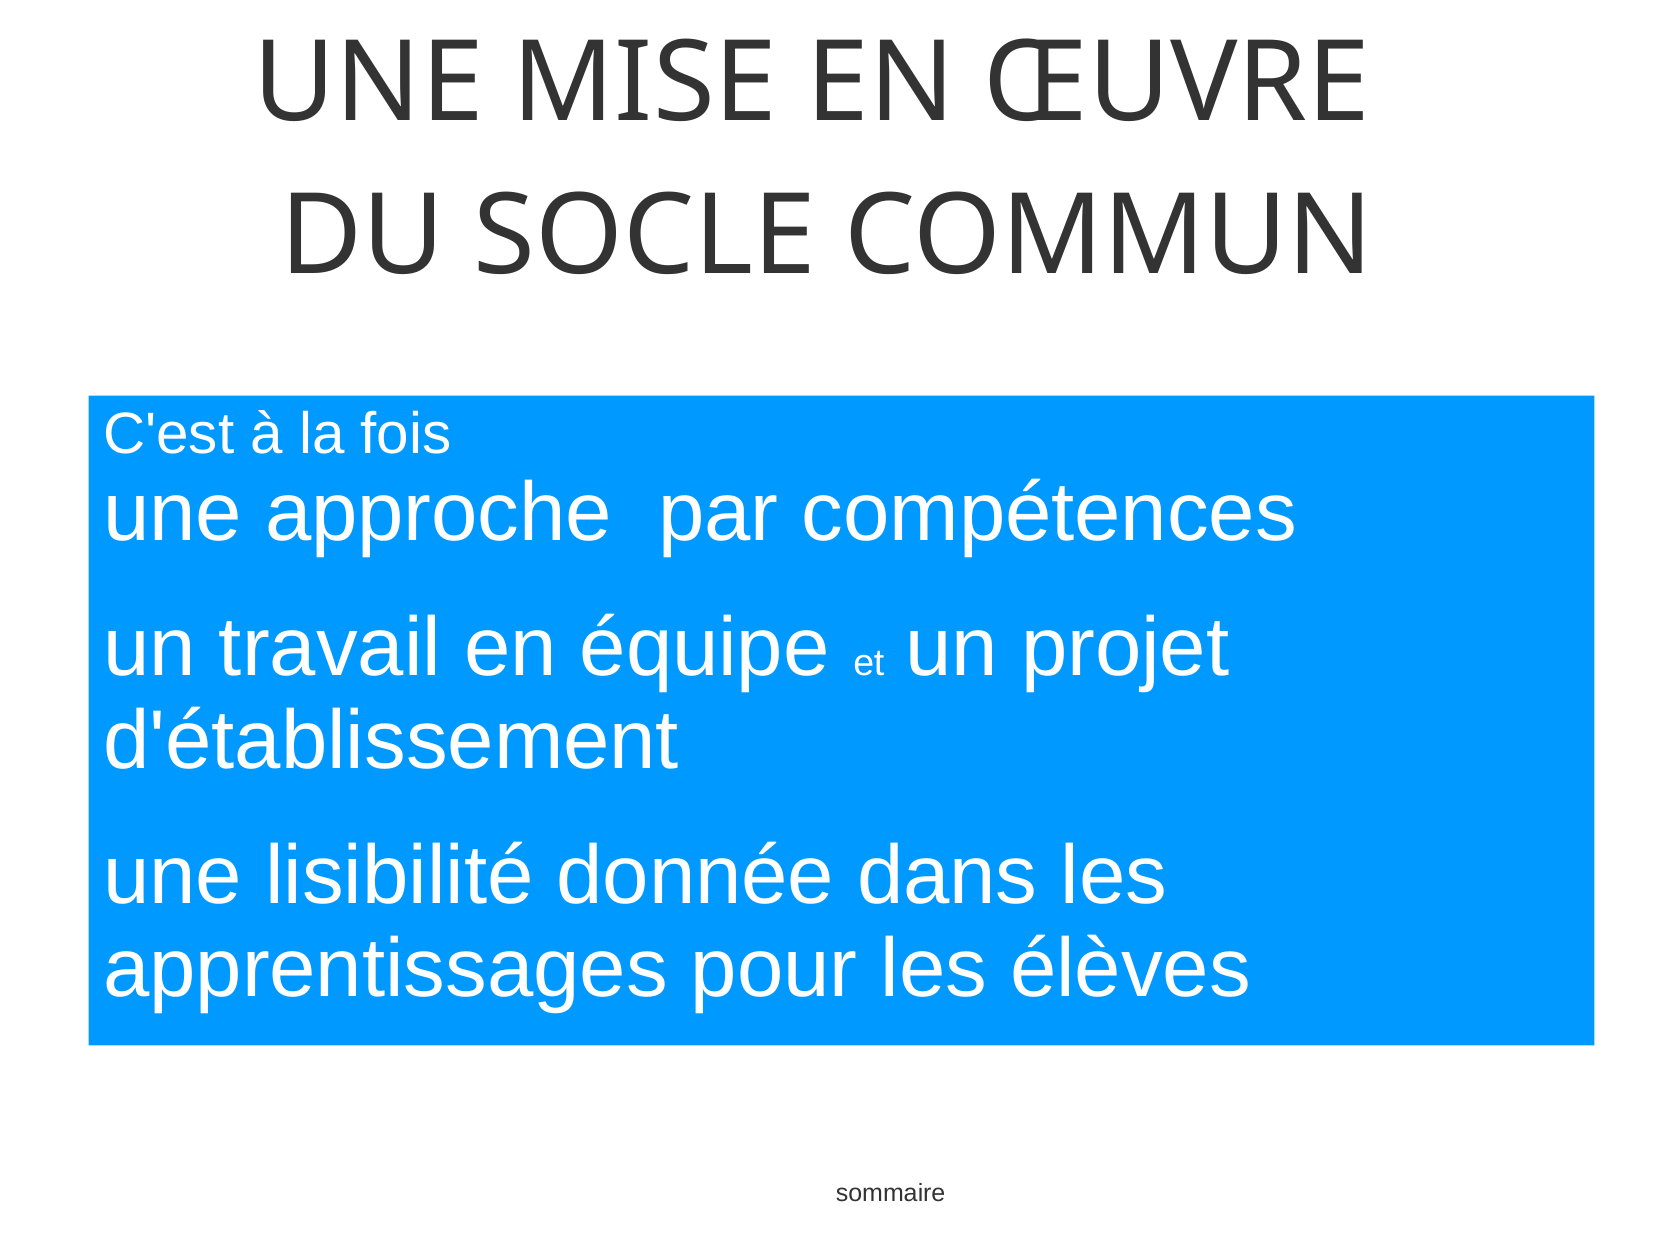

# UNE MISE EN ŒUVRE DU SOCLE COMMUN
C'est à la fois
une approche par compétences
un travail en équipe et un projet d'établissement
une lisibilité donnée dans les apprentissages pour les élèves
sommaire